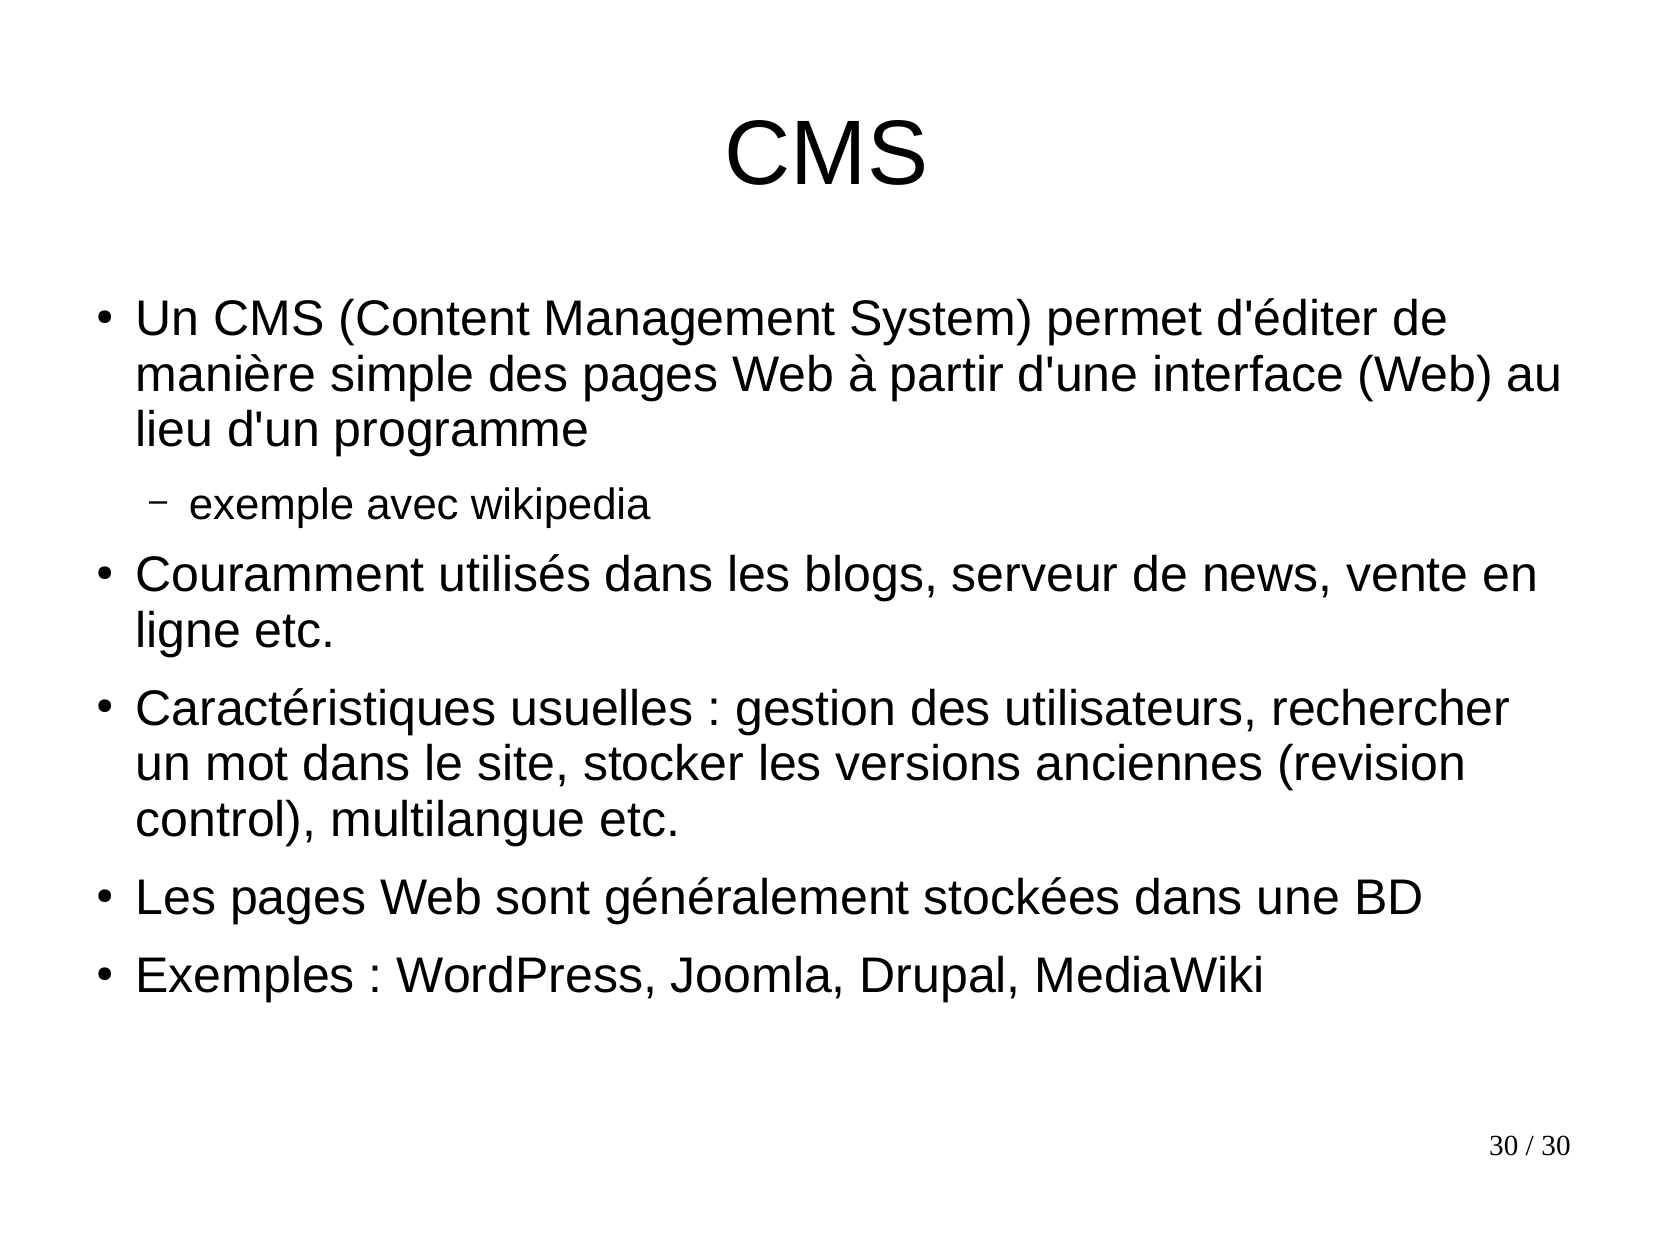

# CMS
Un CMS (Content Management System) permet d'éditer de manière simple des pages Web à partir d'une interface (Web) au lieu d'un programme
exemple avec wikipedia
Couramment utilisés dans les blogs, serveur de news, vente en ligne etc.
Caractéristiques usuelles : gestion des utilisateurs, rechercher un mot dans le site, stocker les versions anciennes (revision control), multilangue etc.
Les pages Web sont généralement stockées dans une BD
Exemples : WordPress, Joomla, Drupal, MediaWiki
30